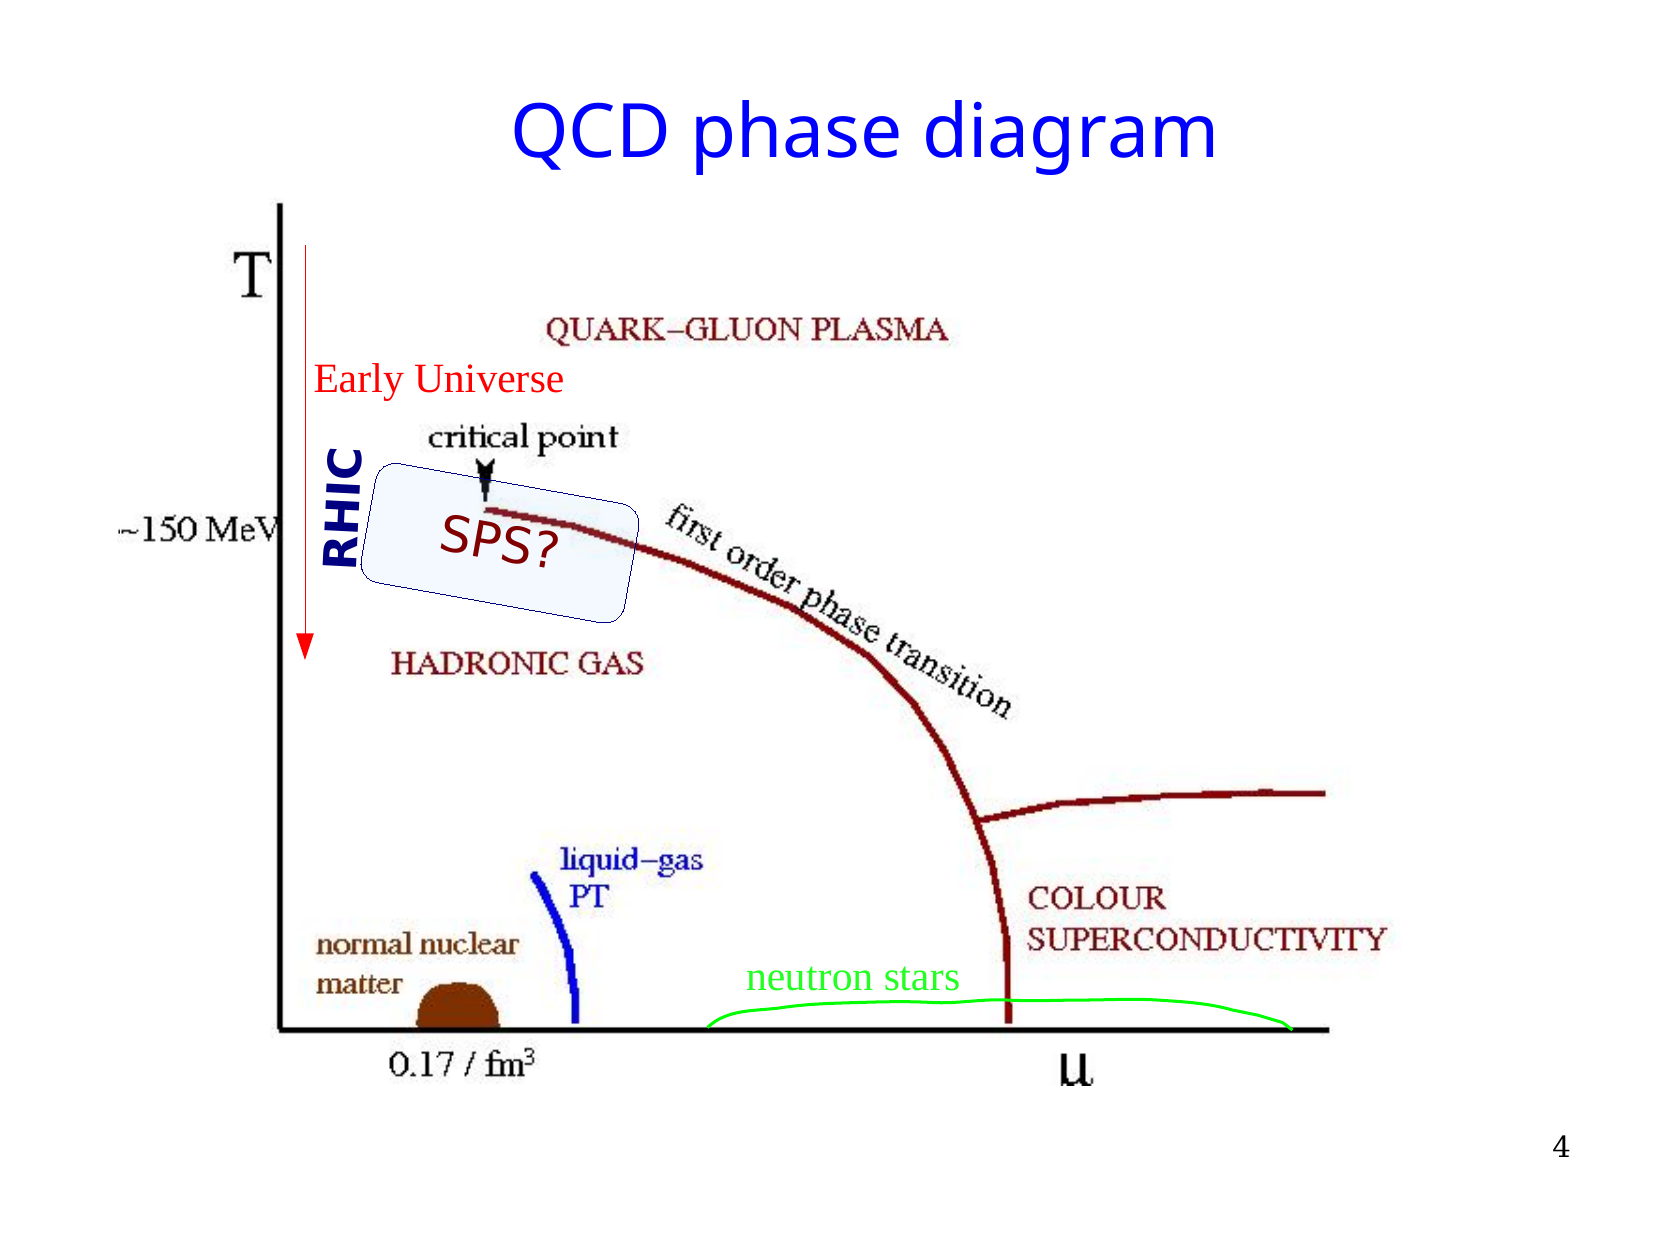

# QCD phase diagram
RHIC
RHIC
SPS?
SPS?
4